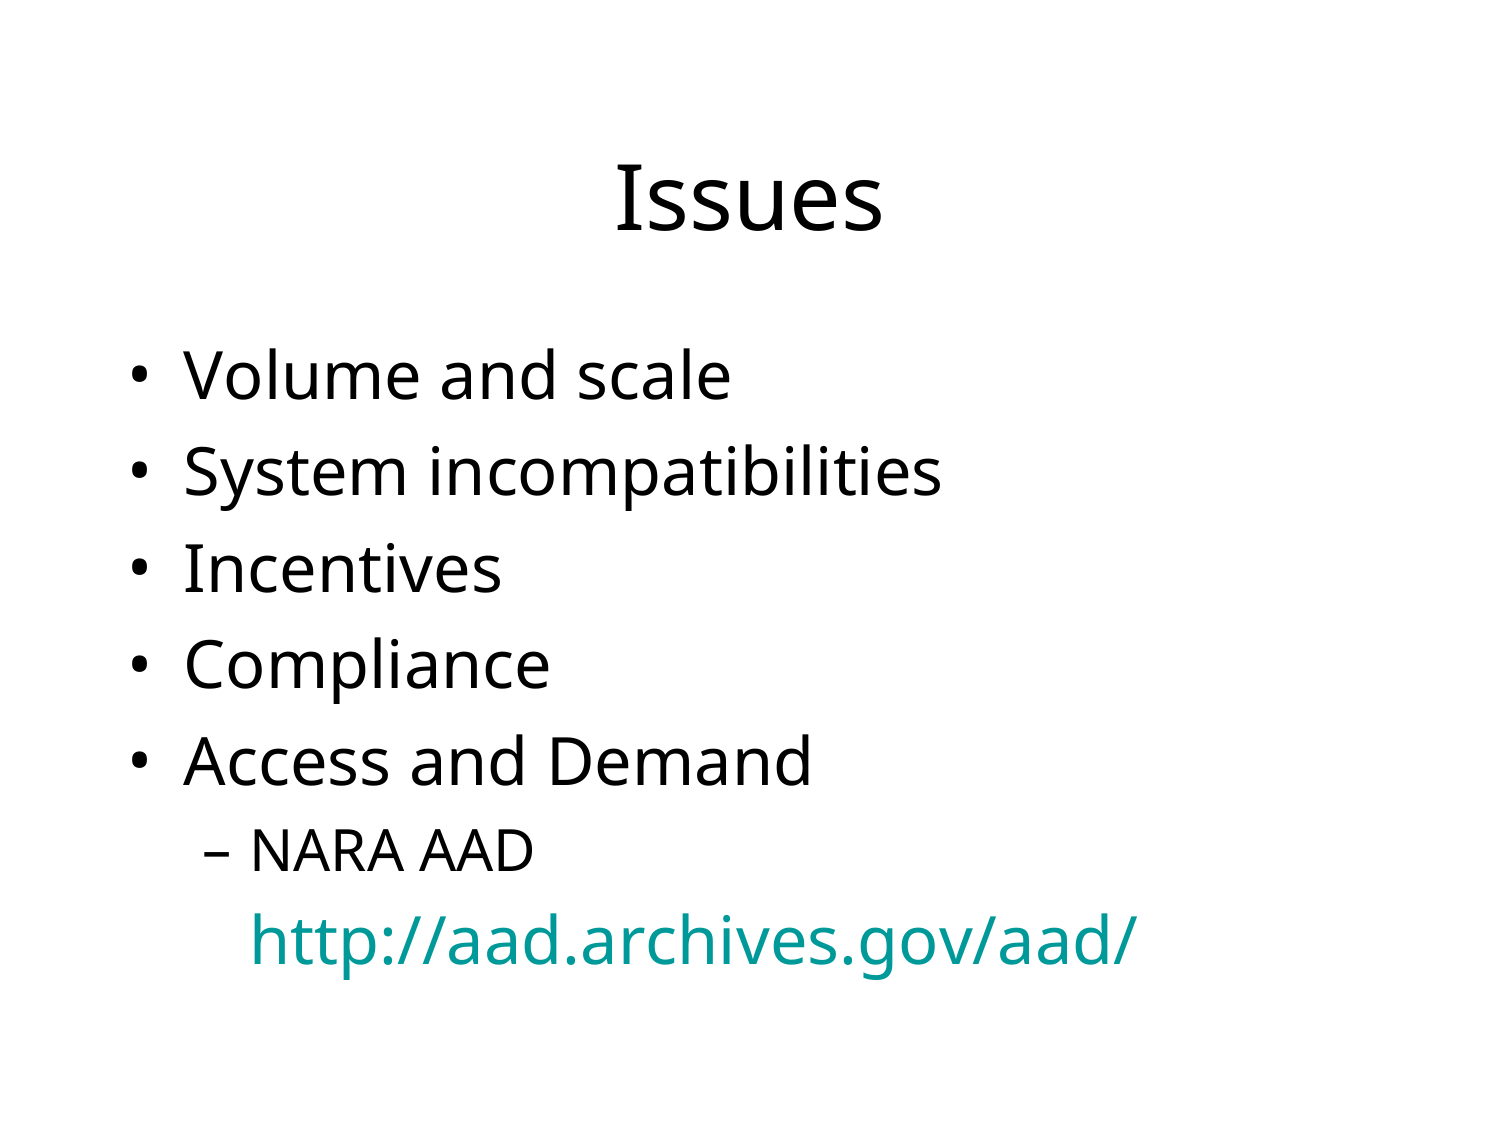

# Issues
Volume and scale
System incompatibilities
Incentives
Compliance
Access and Demand
NARA AAD
	http://aad.archives.gov/aad/